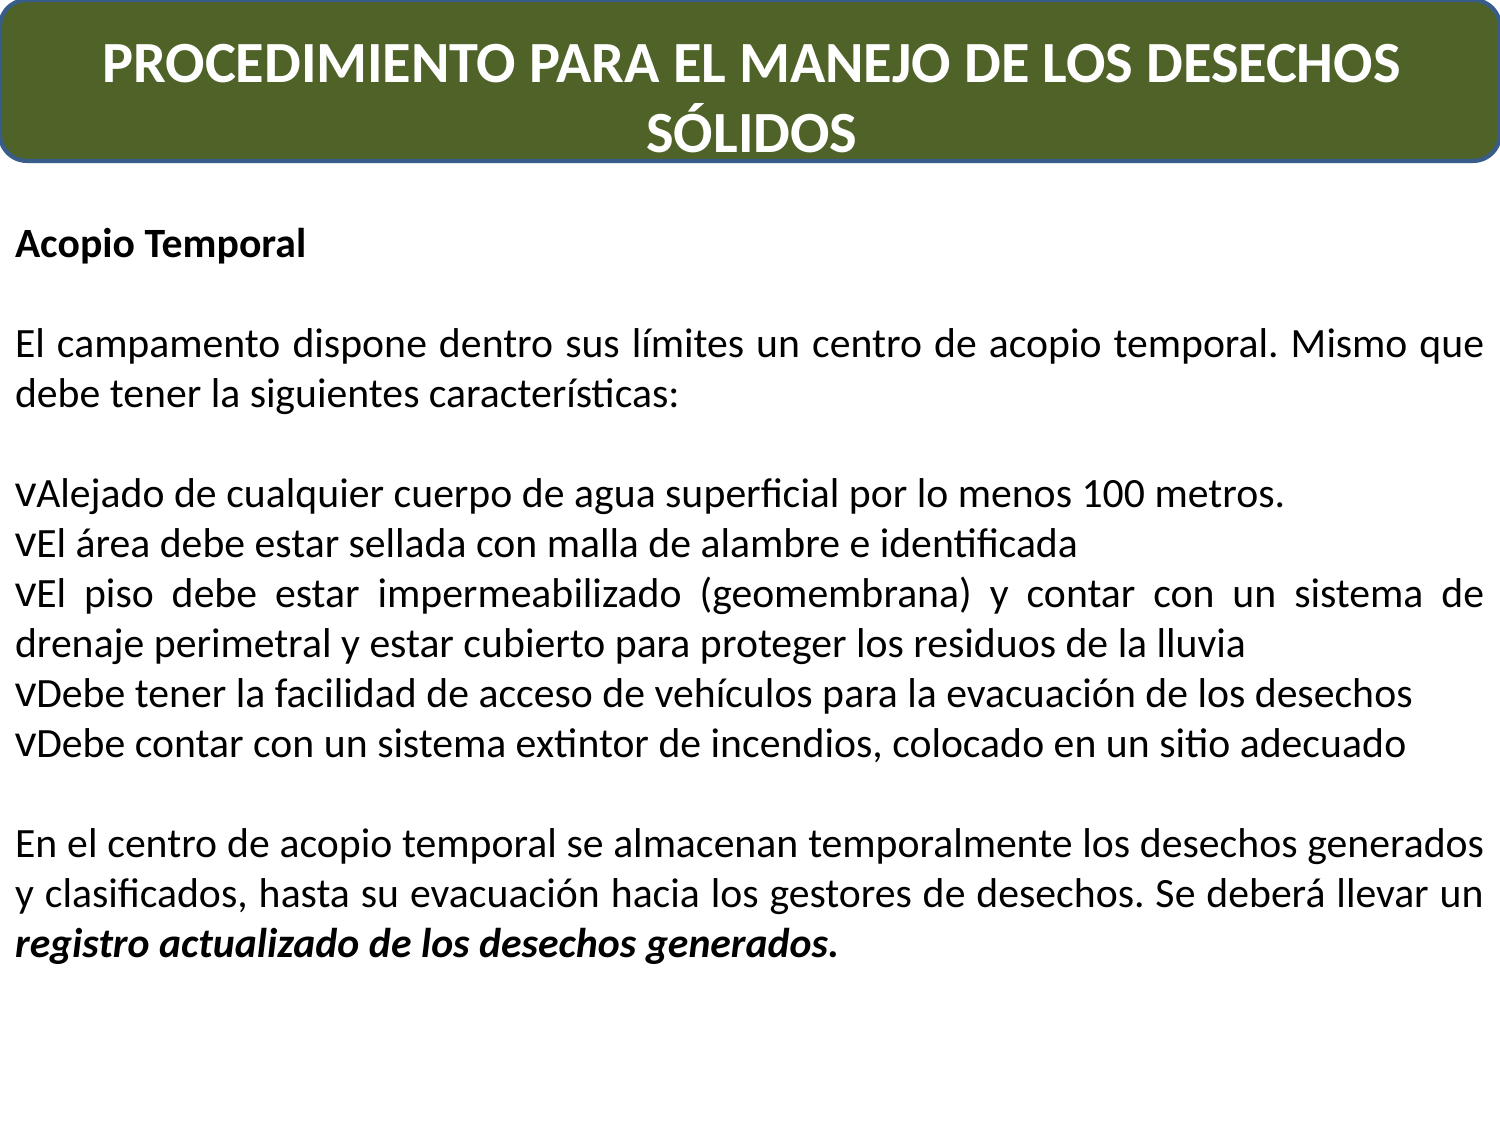

# PROCEDIMIENTO PARA EL MANEJO DE LOS DESECHOS SÓLIDOS
Acopio Temporal
El campamento dispone dentro sus límites un centro de acopio temporal. Mismo que debe tener la siguientes características:
Alejado de cualquier cuerpo de agua superficial por lo menos 100 metros.
El área debe estar sellada con malla de alambre e identificada
El piso debe estar impermeabilizado (geomembrana) y contar con un sistema de drenaje perimetral y estar cubierto para proteger los residuos de la lluvia
Debe tener la facilidad de acceso de vehículos para la evacuación de los desechos
Debe contar con un sistema extintor de incendios, colocado en un sitio adecuado
En el centro de acopio temporal se almacenan temporalmente los desechos generados y clasificados, hasta su evacuación hacia los gestores de desechos. Se deberá llevar un registro actualizado de los desechos generados.